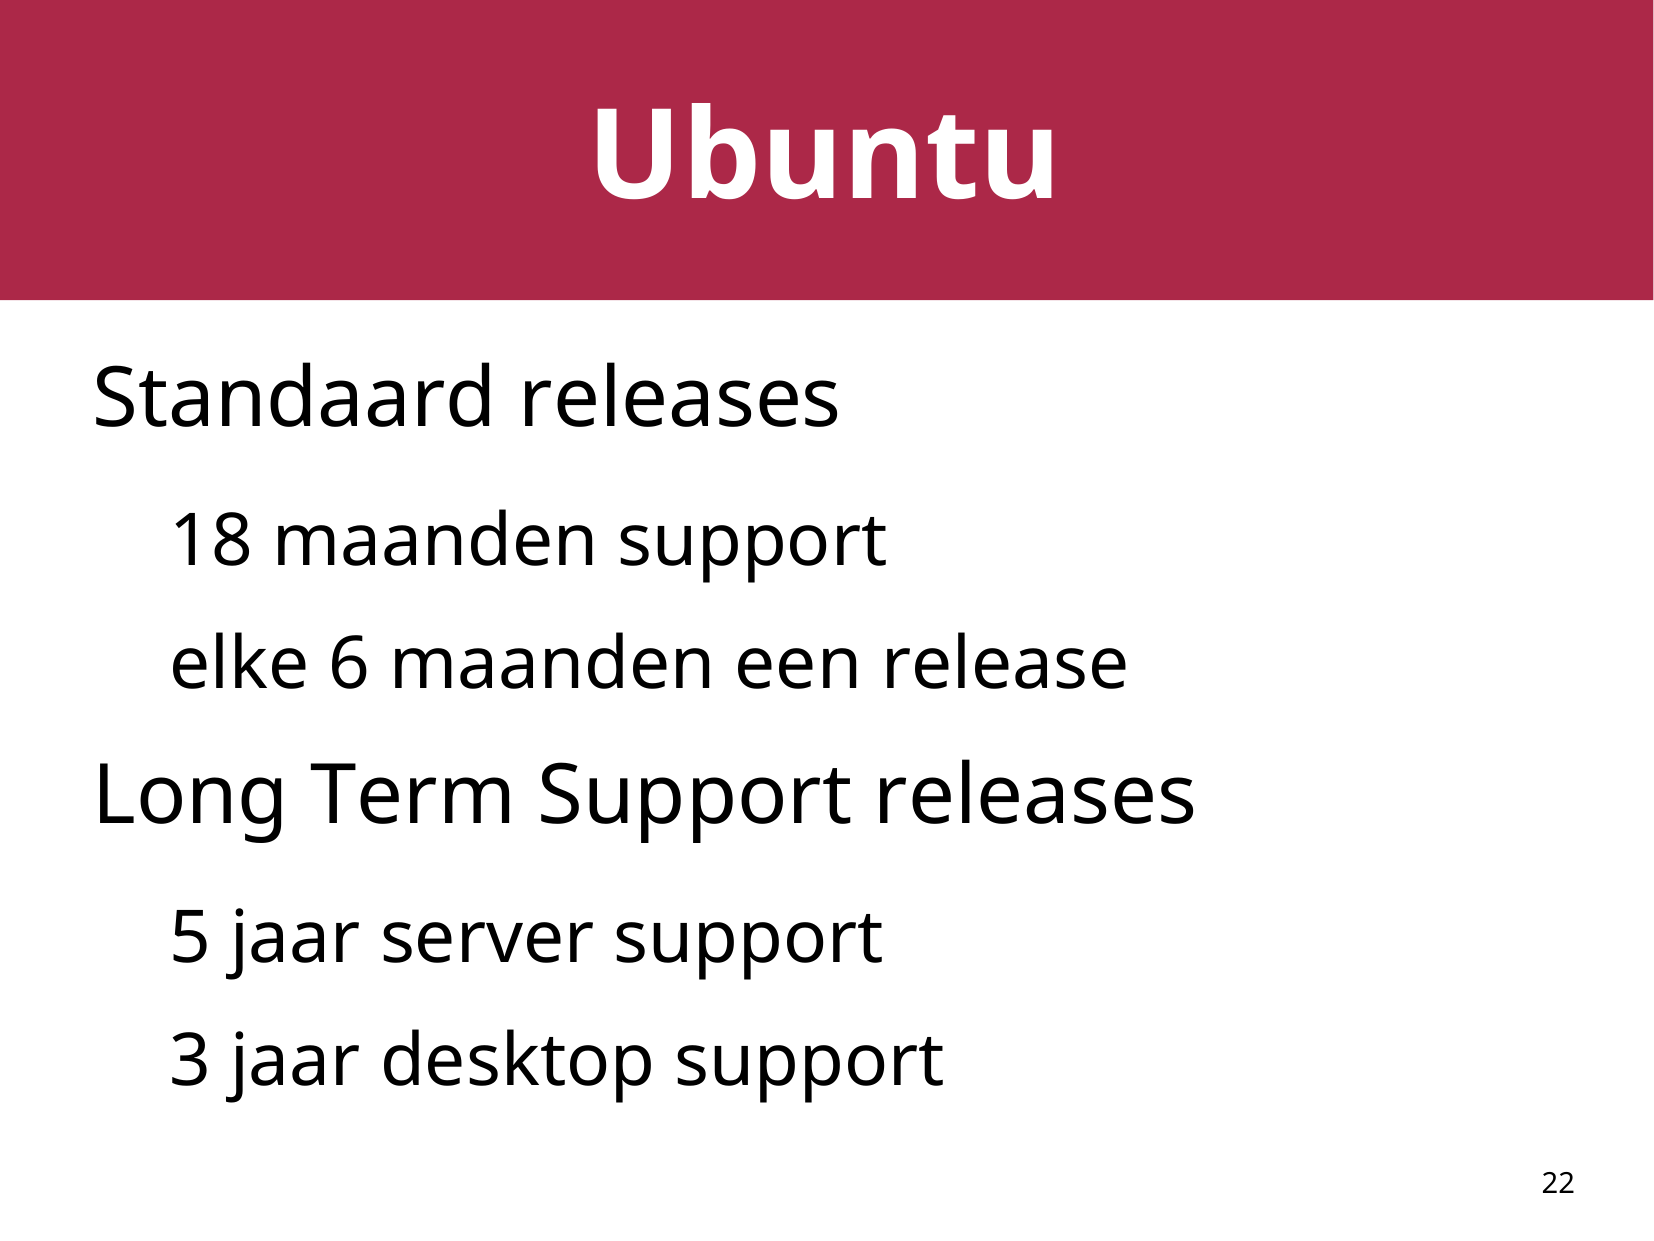

# Ubuntu
Standaard releases
18 maanden support
elke 6 maanden een release
Long Term Support releases
5 jaar server support
3 jaar desktop support
22